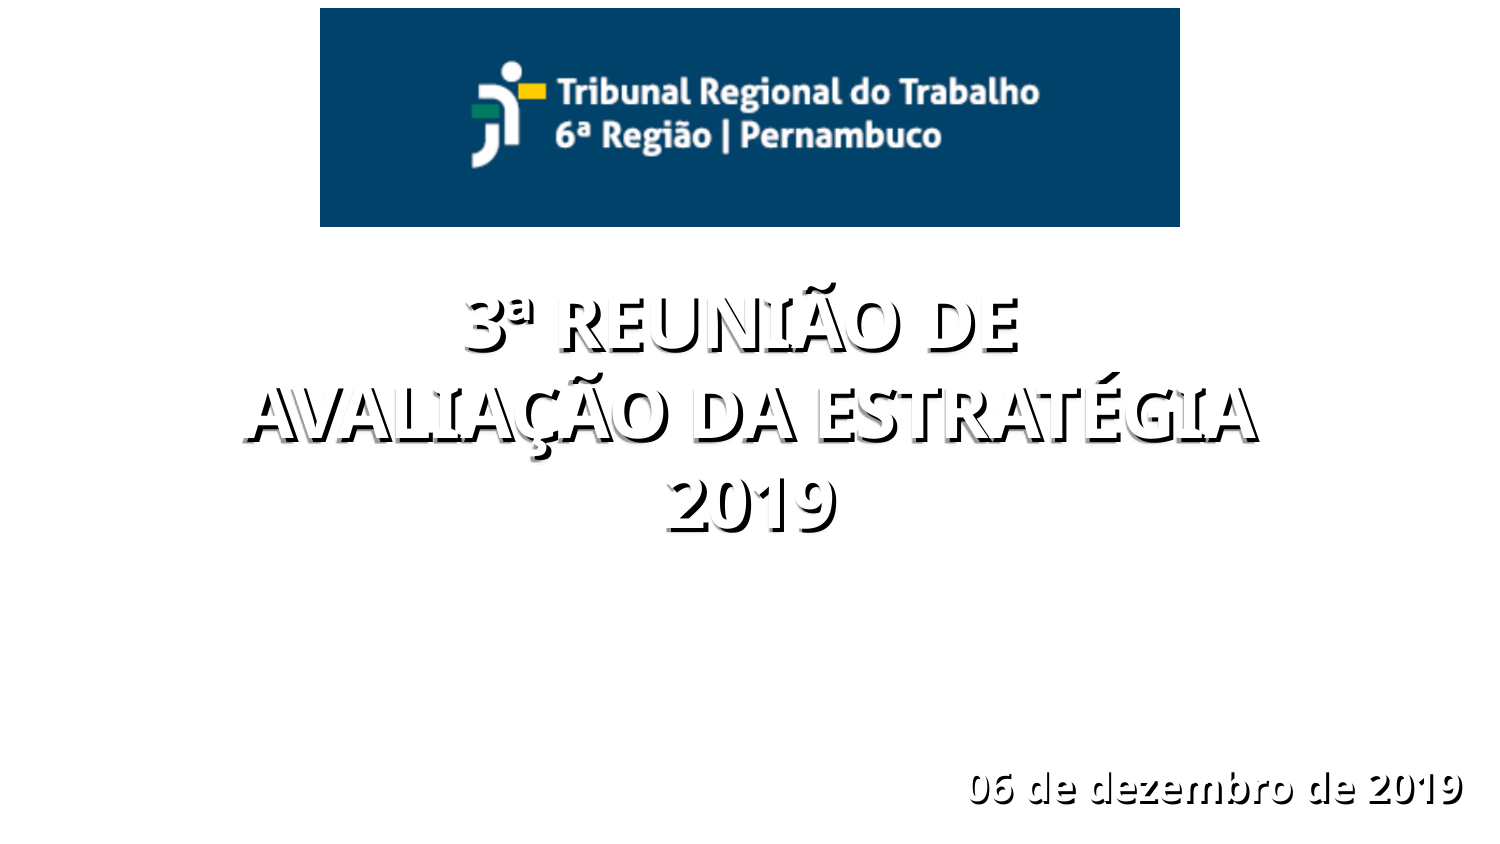

3ª REUNIÃO DE
AVALIAÇÃO DA ESTRATÉGIA
2019
06 de dezembro de 2019